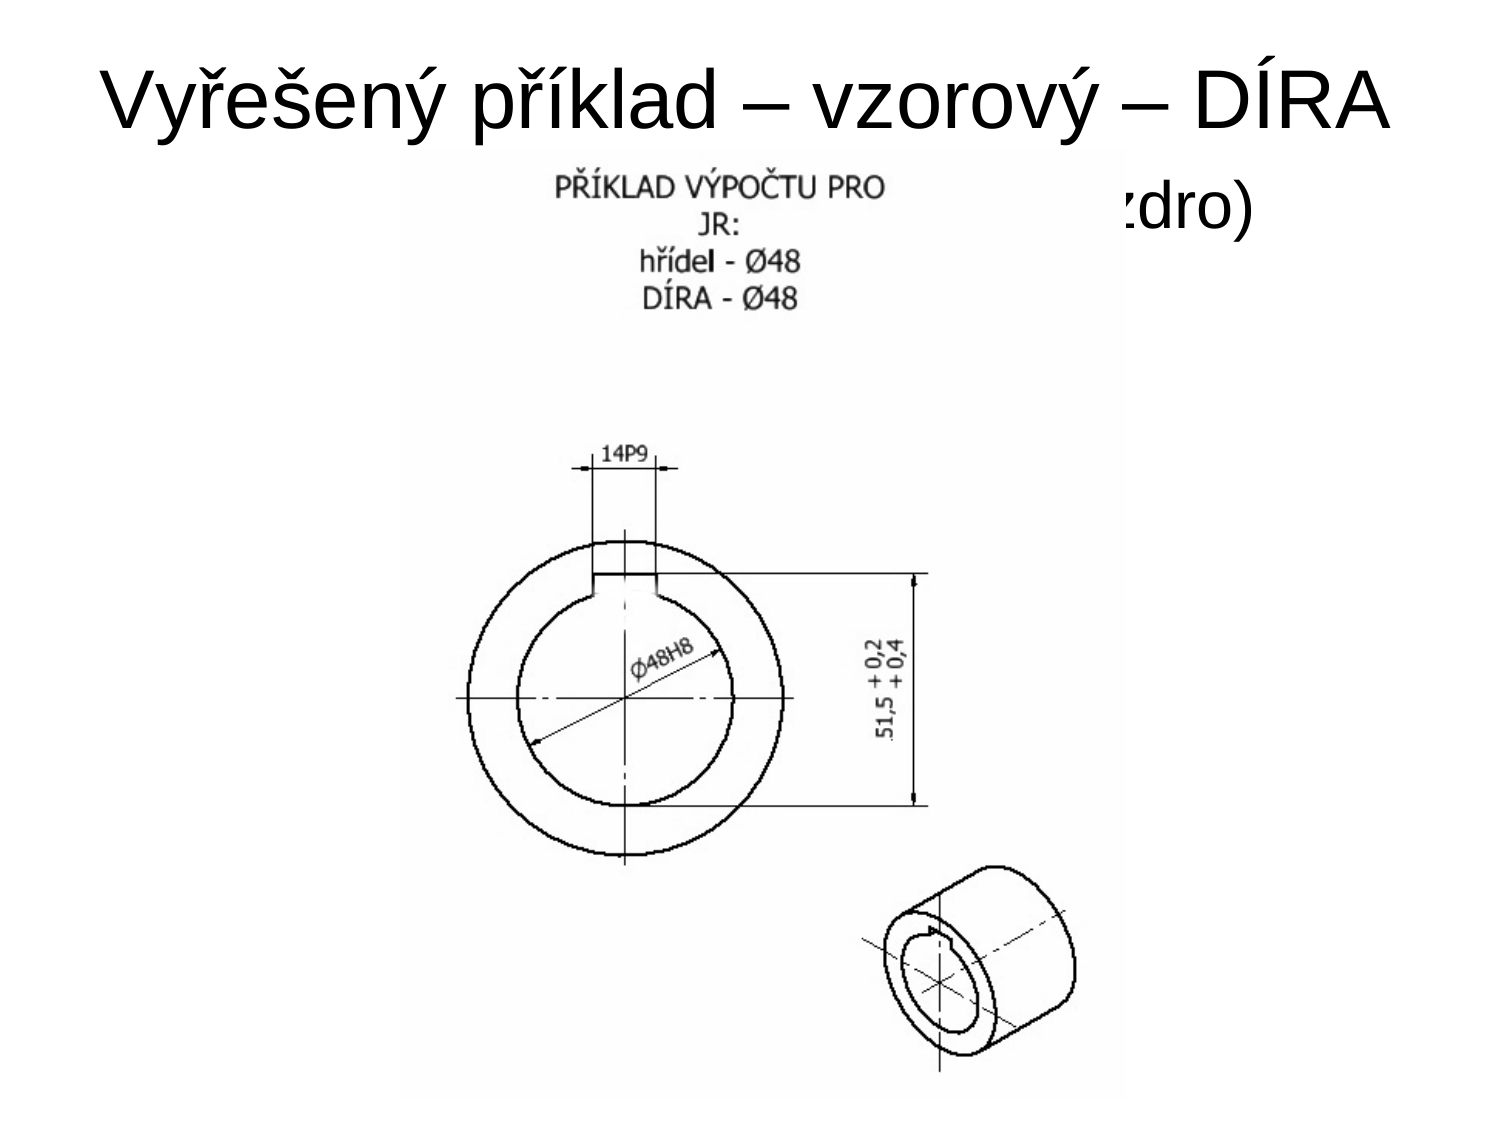

# Vyřešený příklad – vzorový – DÍRA 						 (pouzdro)